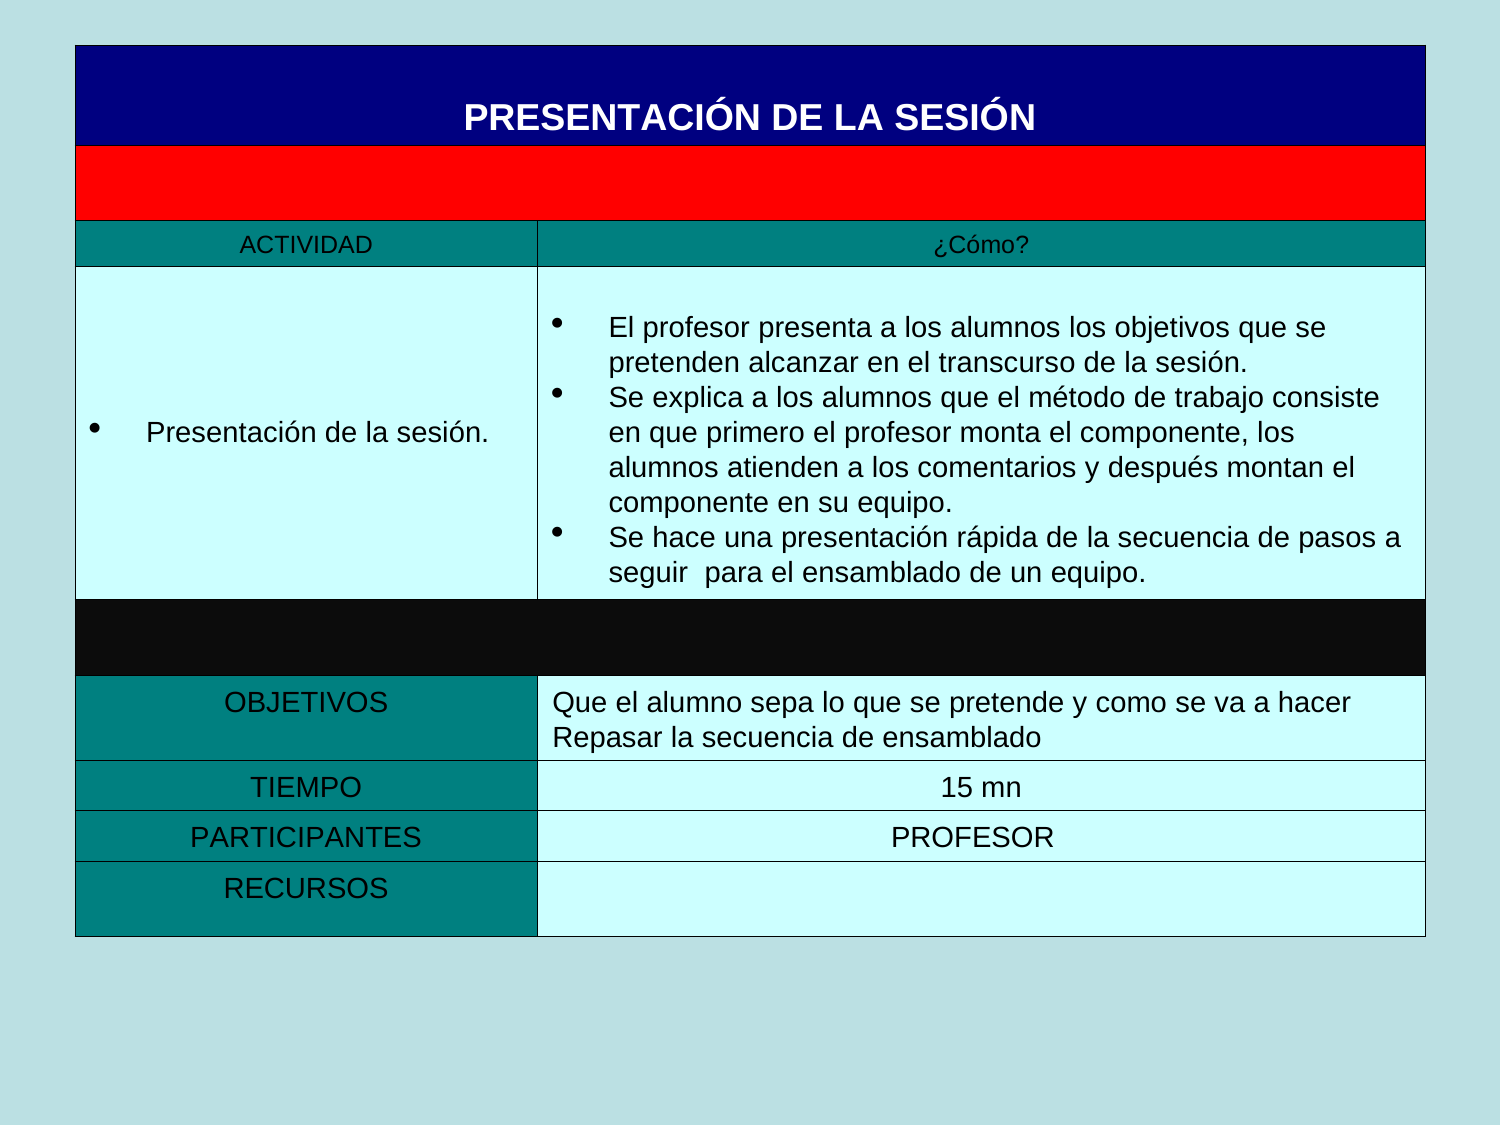

| PRESENTACIÓN DE LA SESIÓN | |
| --- | --- |
| | |
| ACTIVIDAD | ¿Cómo? |
| Presentación de la sesión. | El profesor presenta a los alumnos los objetivos que se pretenden alcanzar en el transcurso de la sesión. Se explica a los alumnos que el método de trabajo consiste en que primero el profesor monta el componente, los alumnos atienden a los comentarios y después montan el componente en su equipo. Se hace una presentación rápida de la secuencia de pasos a seguir para el ensamblado de un equipo. |
| | |
| OBJETIVOS | Que el alumno sepa lo que se pretende y como se va a hacer Repasar la secuencia de ensamblado |
| TIEMPO | 15 mn |
| PARTICIPANTES | PROFESOR |
| RECURSOS | |